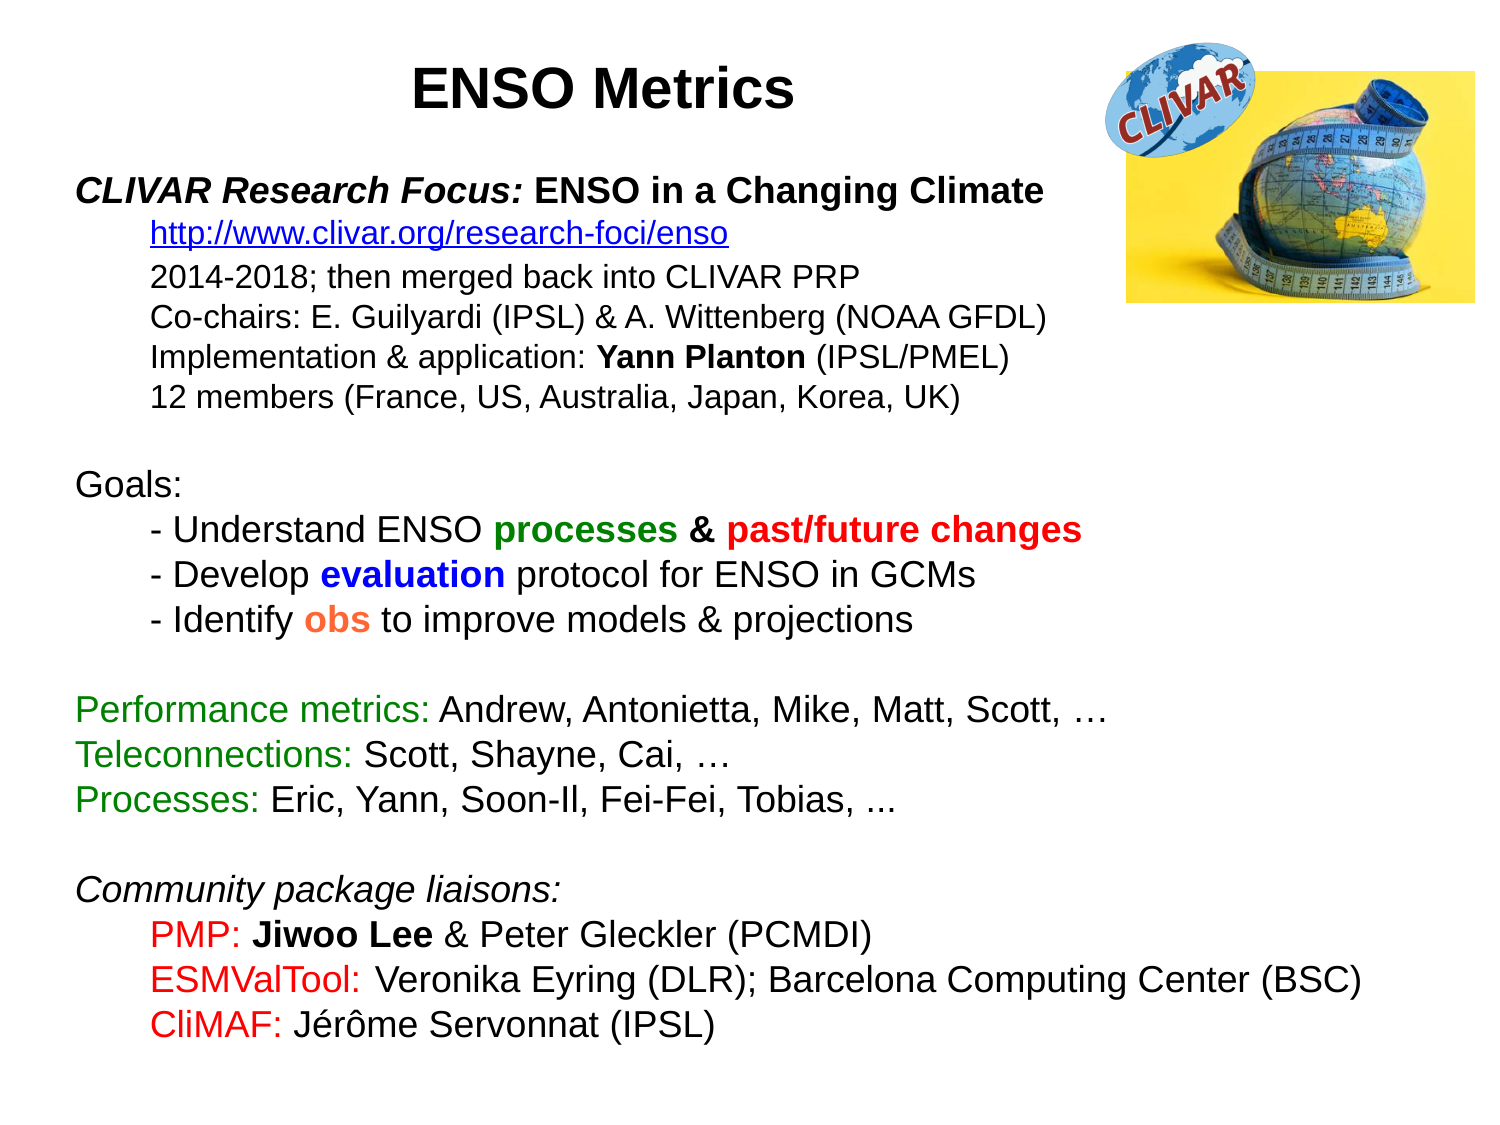

ENSO Metrics
CLIVAR Research Focus: ENSO in a Changing Climate
	http://www.clivar.org/research-foci/enso
	2014-2018; then merged back into CLIVAR PRP
	Co-chairs: E. Guilyardi (IPSL) & A. Wittenberg (NOAA GFDL)
	Implementation & application: Yann Planton (IPSL/PMEL)
	12 members (France, US, Australia, Japan, Korea, UK)
Goals:
	- Understand ENSO processes & past/future changes
	- Develop evaluation protocol for ENSO in GCMs
	- Identify obs to improve models & projections
Performance metrics: Andrew, Antonietta, Mike, Matt, Scott, …
Teleconnections: Scott, Shayne, Cai, …
Processes: Eric, Yann, Soon-Il, Fei-Fei, Tobias, ...
Community package liaisons:
	PMP: Jiwoo Lee & Peter Gleckler (PCMDI)
	ESMValTool:	Veronika Eyring (DLR); Barcelona Computing Center (BSC)
	CliMAF: Jérôme Servonnat (IPSL)